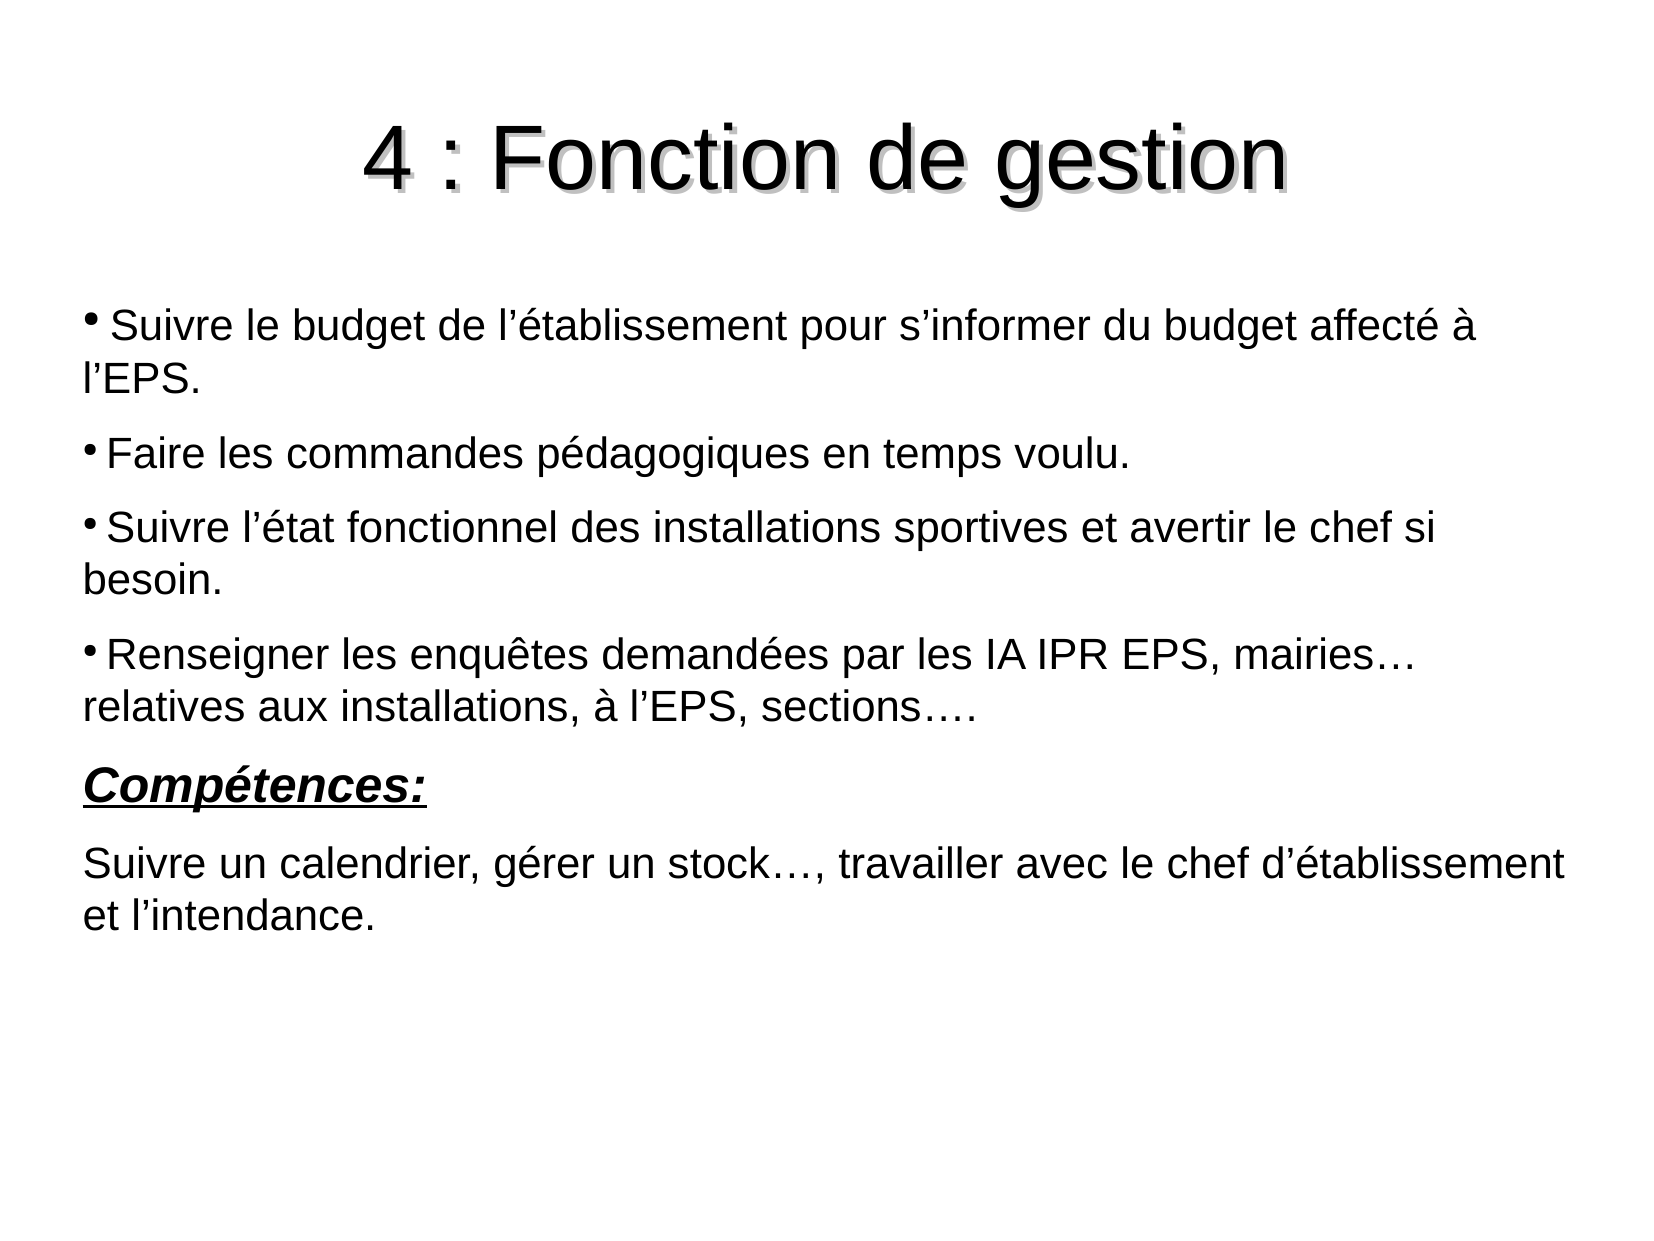

# 4 : Fonction de gestion
 Suivre le budget de l’établissement pour s’informer du budget affecté à l’EPS.
 Faire les commandes pédagogiques en temps voulu.
 Suivre l’état fonctionnel des installations sportives et avertir le chef si besoin.
 Renseigner les enquêtes demandées par les IA IPR EPS, mairies…relatives aux installations, à l’EPS, sections….
Compétences:
Suivre un calendrier, gérer un stock…, travailler avec le chef d’établissement et l’intendance.